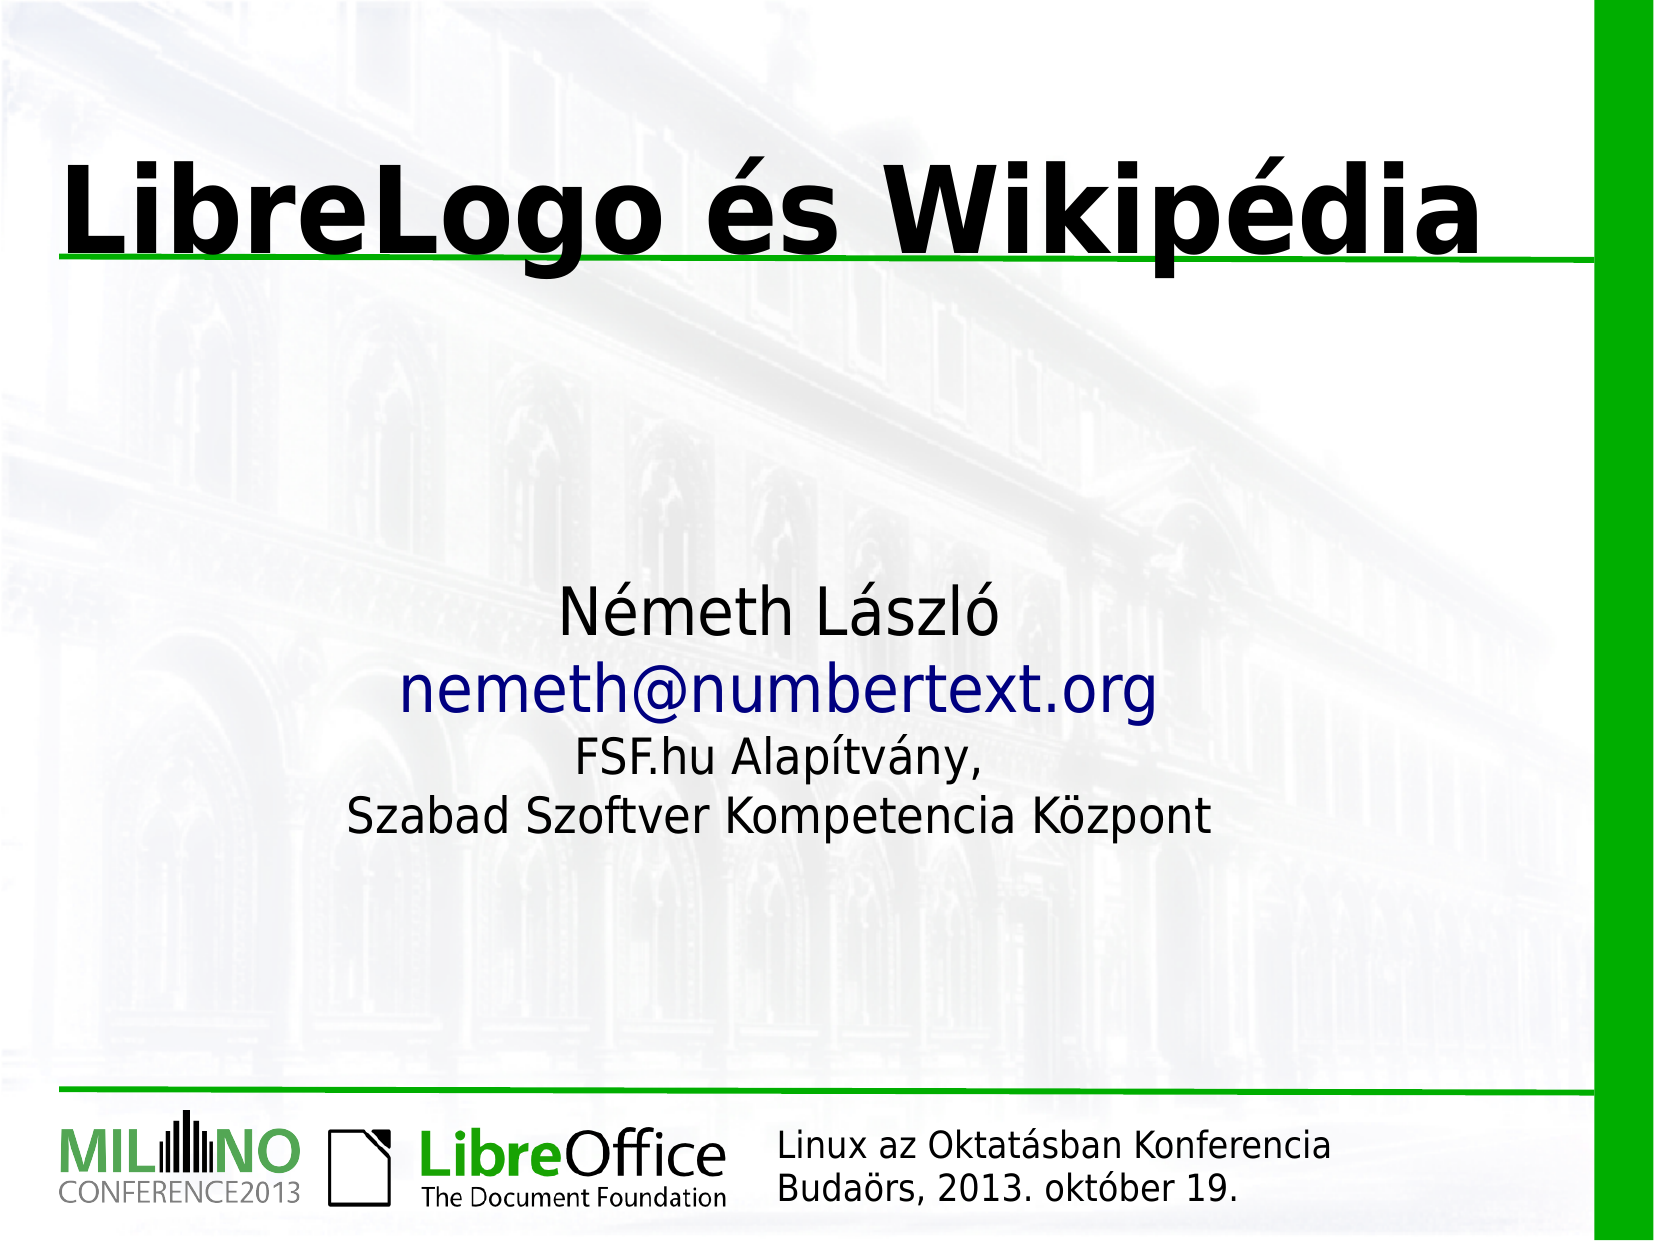

# LibreLogo és Wikipédia
Németh László
nemeth@numbertext.org
FSF.hu Alapítvány,
Szabad Szoftver Kompetencia Központ